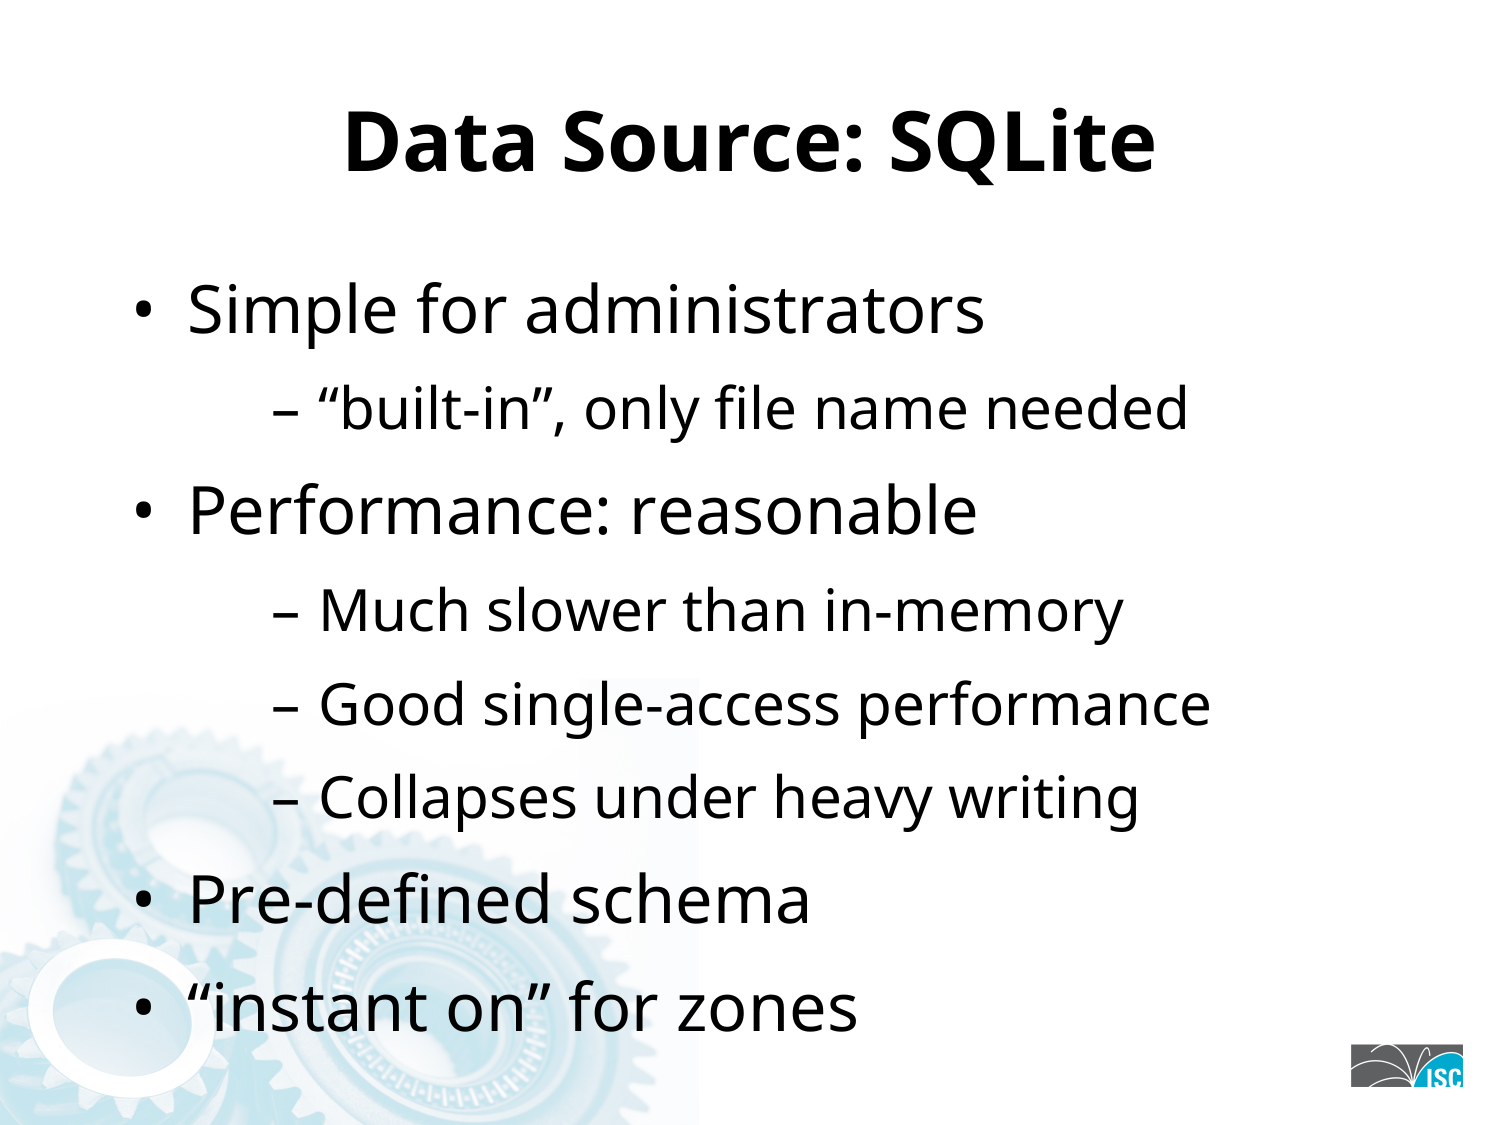

# Data Source: SQLite
Simple for administrators
“built-in”, only file name needed
Performance: reasonable
Much slower than in-memory
Good single-access performance
Collapses under heavy writing
Pre-defined schema
“instant on” for zones